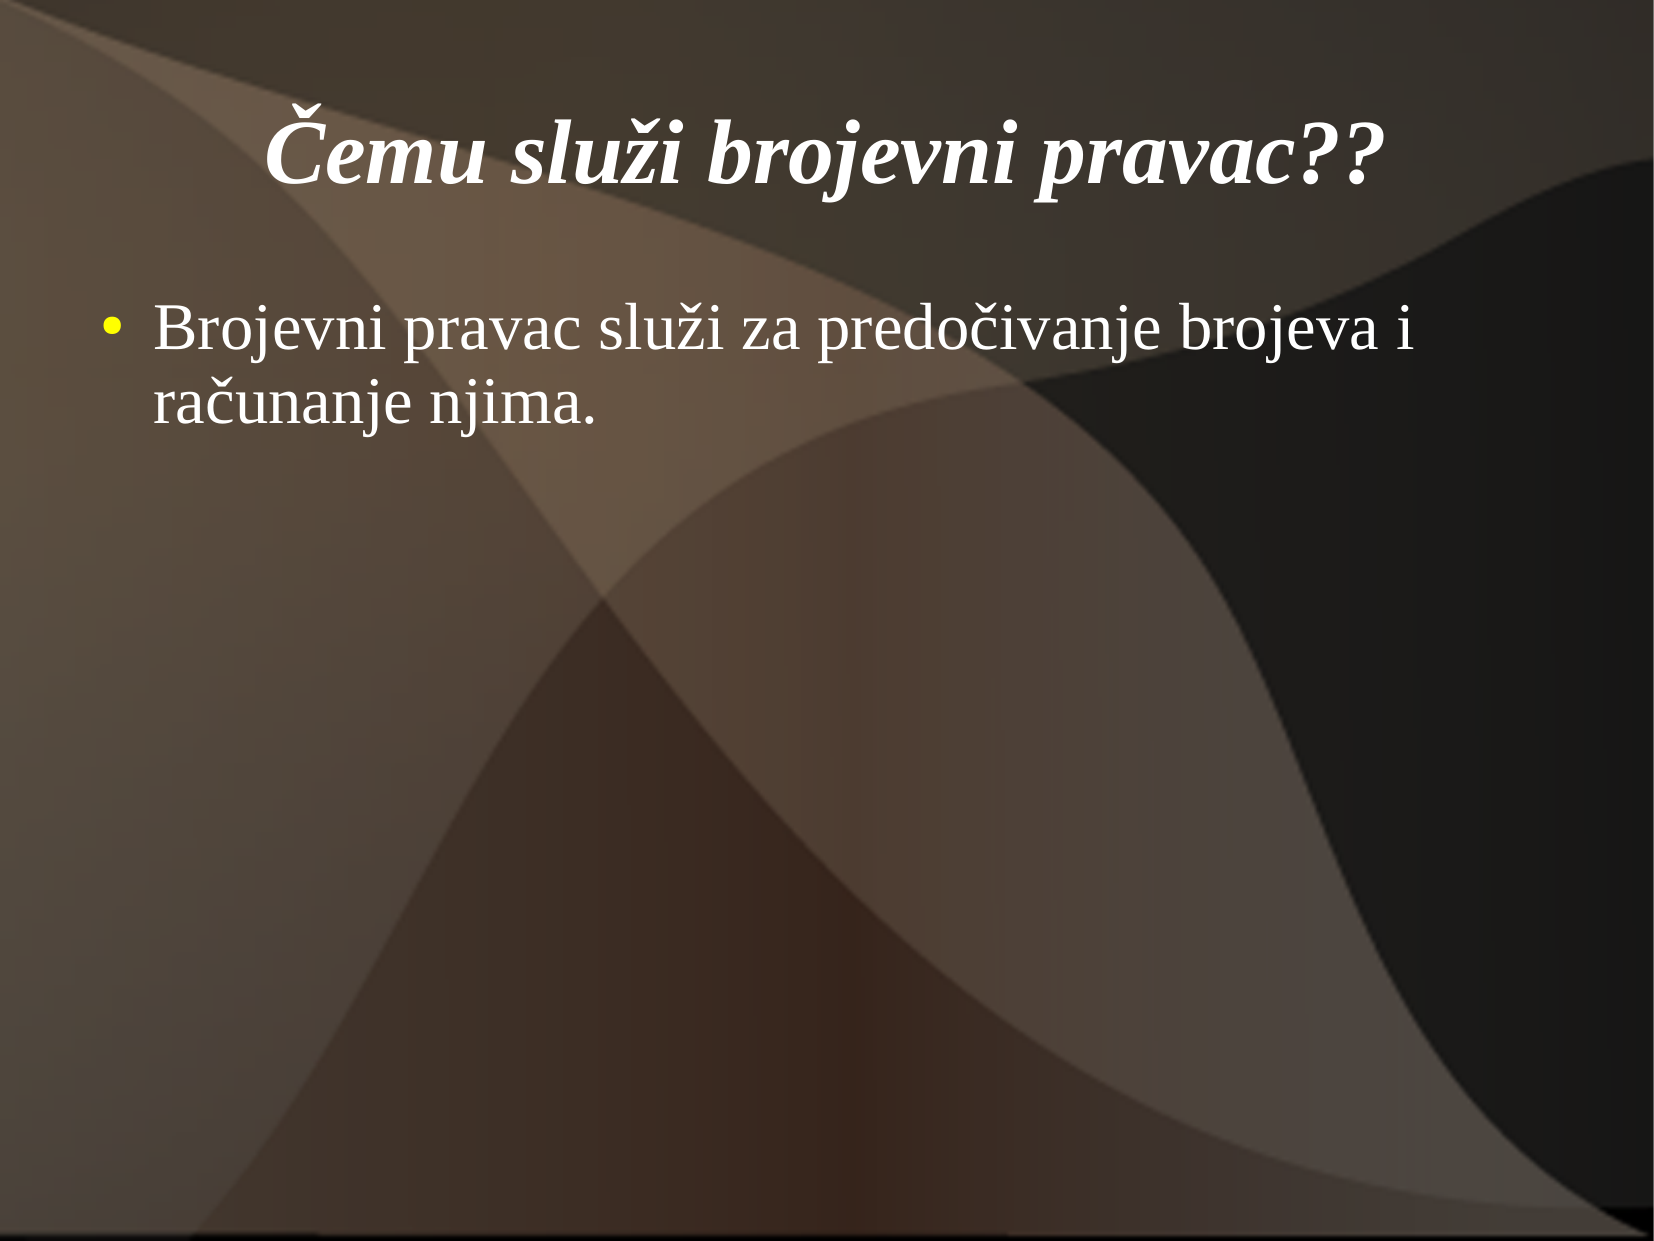

# Čemu služi brojevni pravac??
Brojevni pravac služi za predočivanje brojeva i računanje njima.